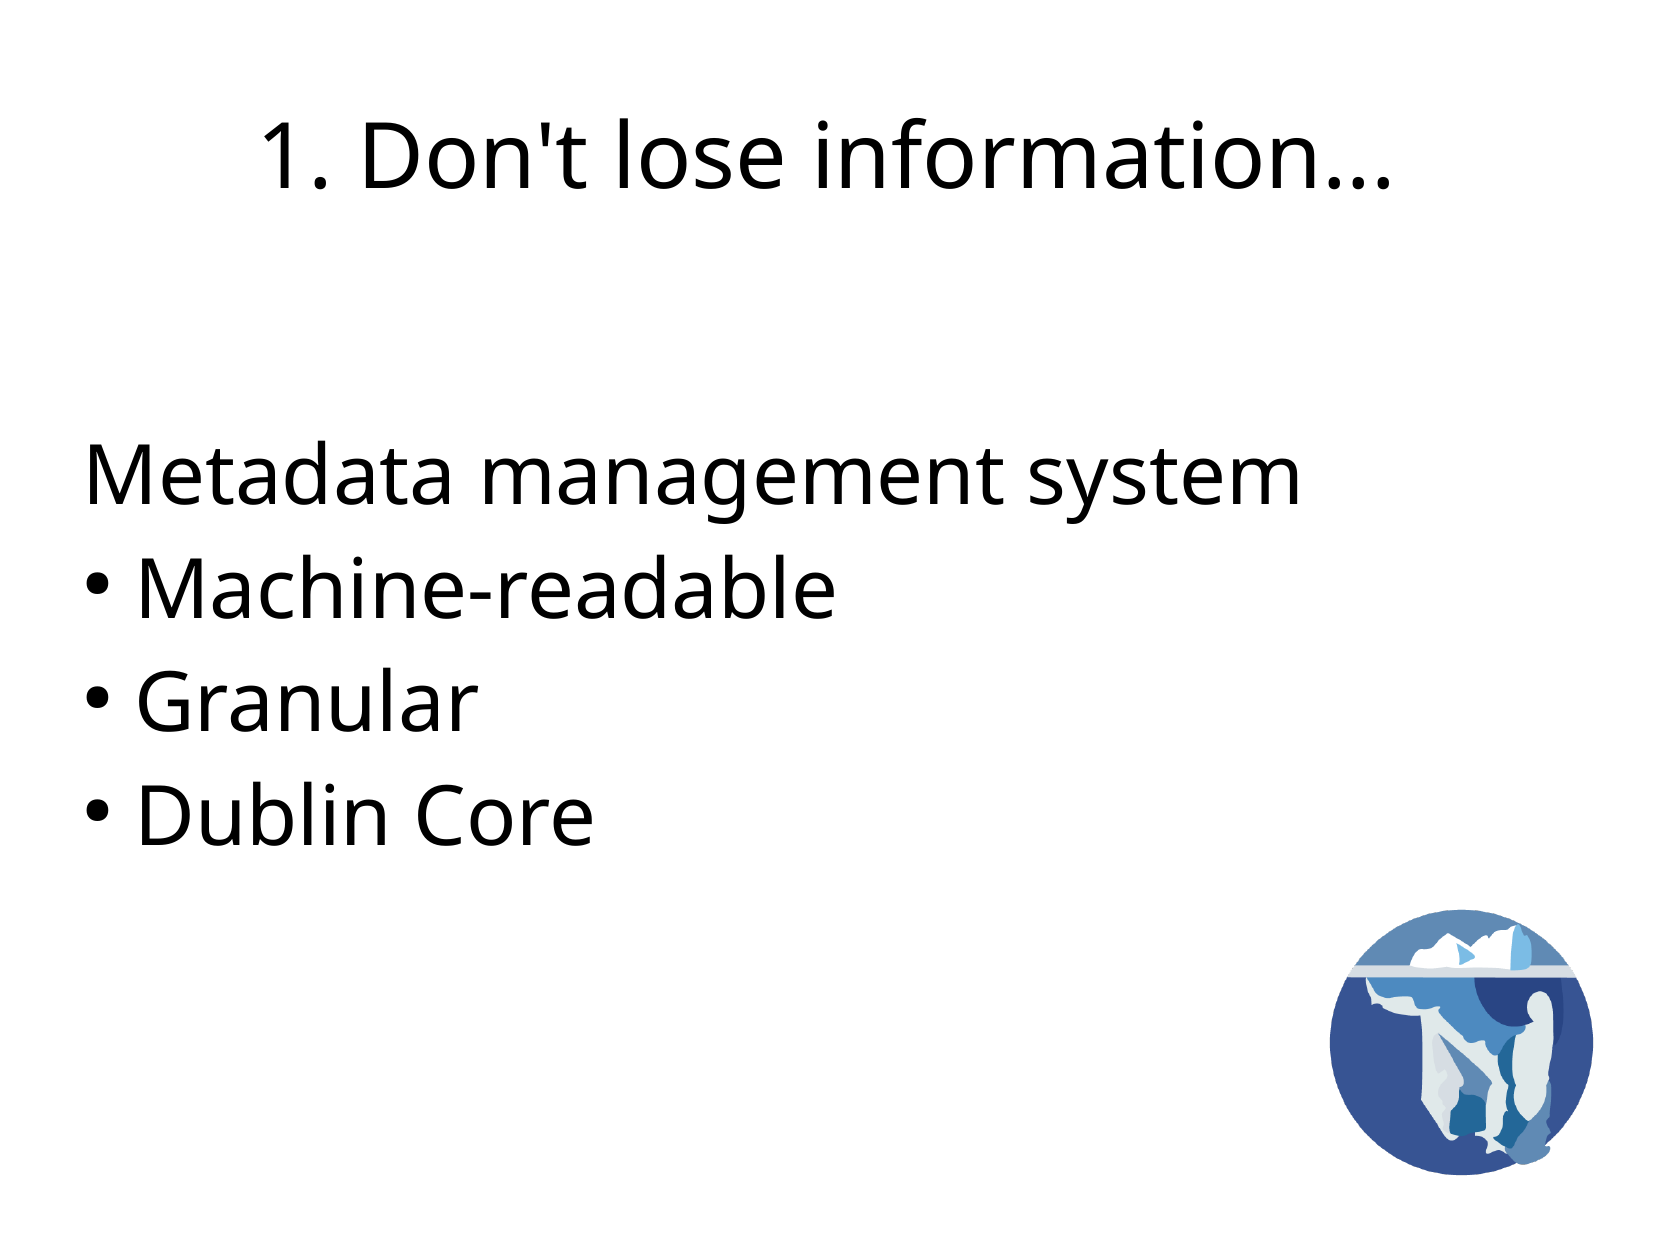

# 1. Don't lose information...
Metadata management system
 Machine-readable
 Granular
 Dublin Core